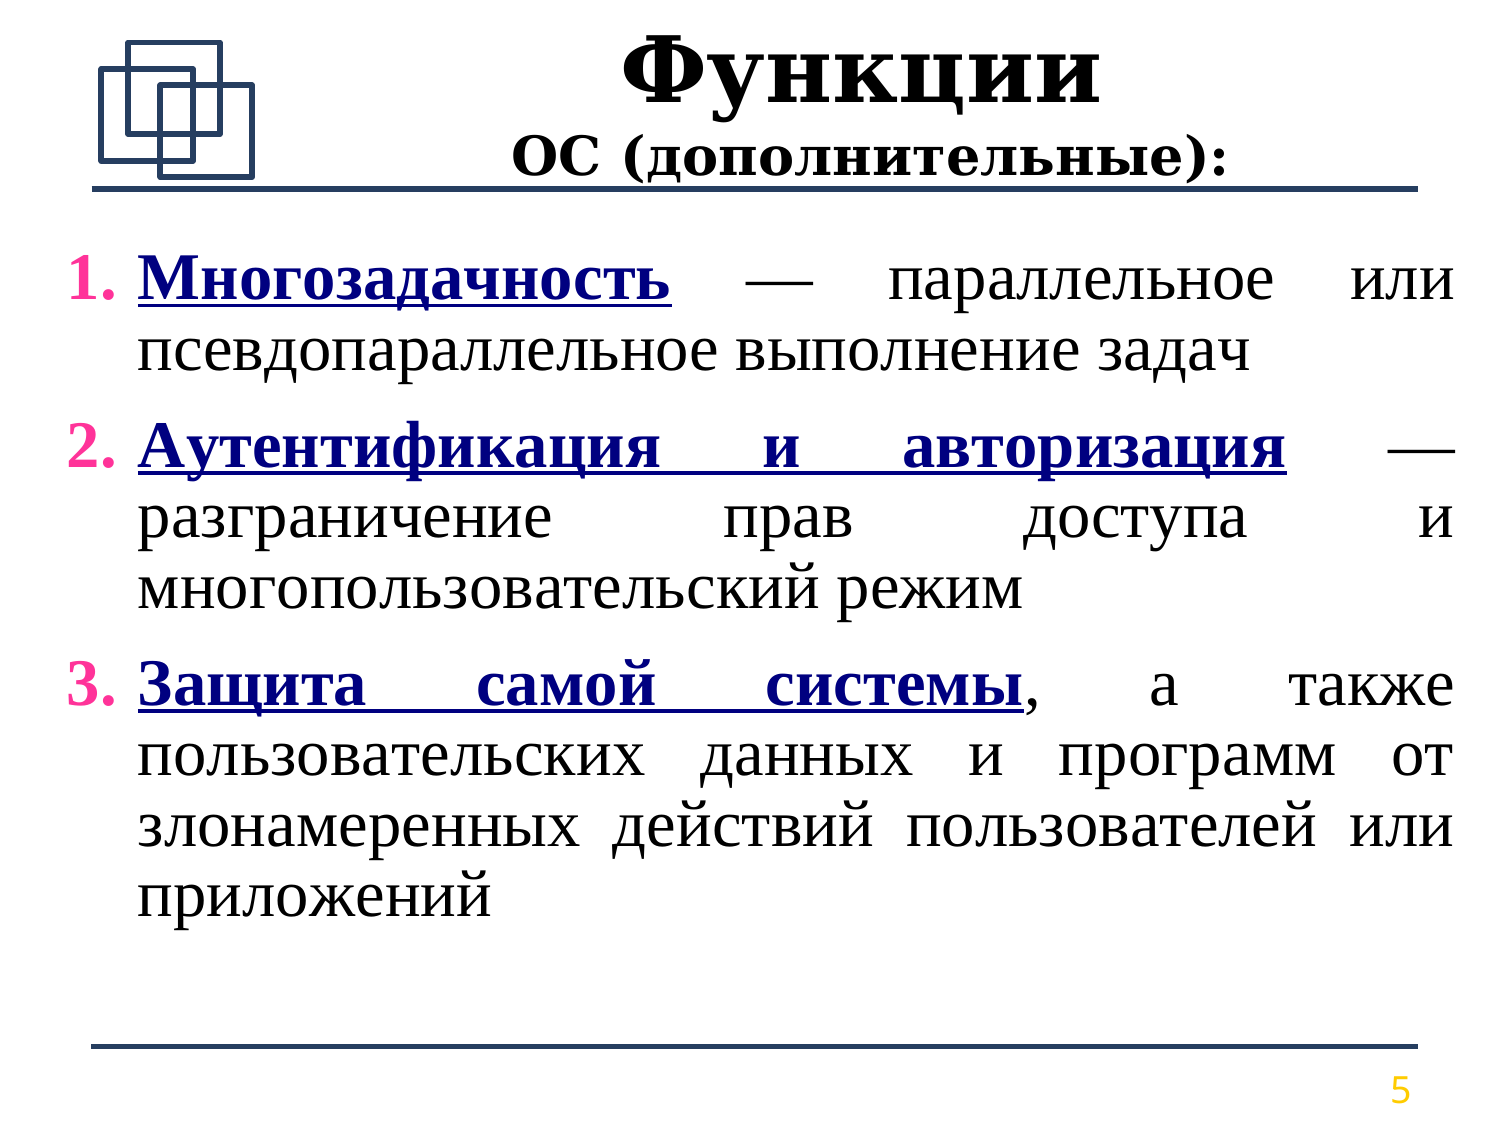

Функции
ОС (дополнительные):
Многозадачность — параллельное или псевдопараллельное выполнение задач
Аутентификация и авторизация — разграничение прав доступа и многопользовательский режим
Защита самой системы, а также пользовательских данных и программ от злонамеренных действий пользователей или приложений